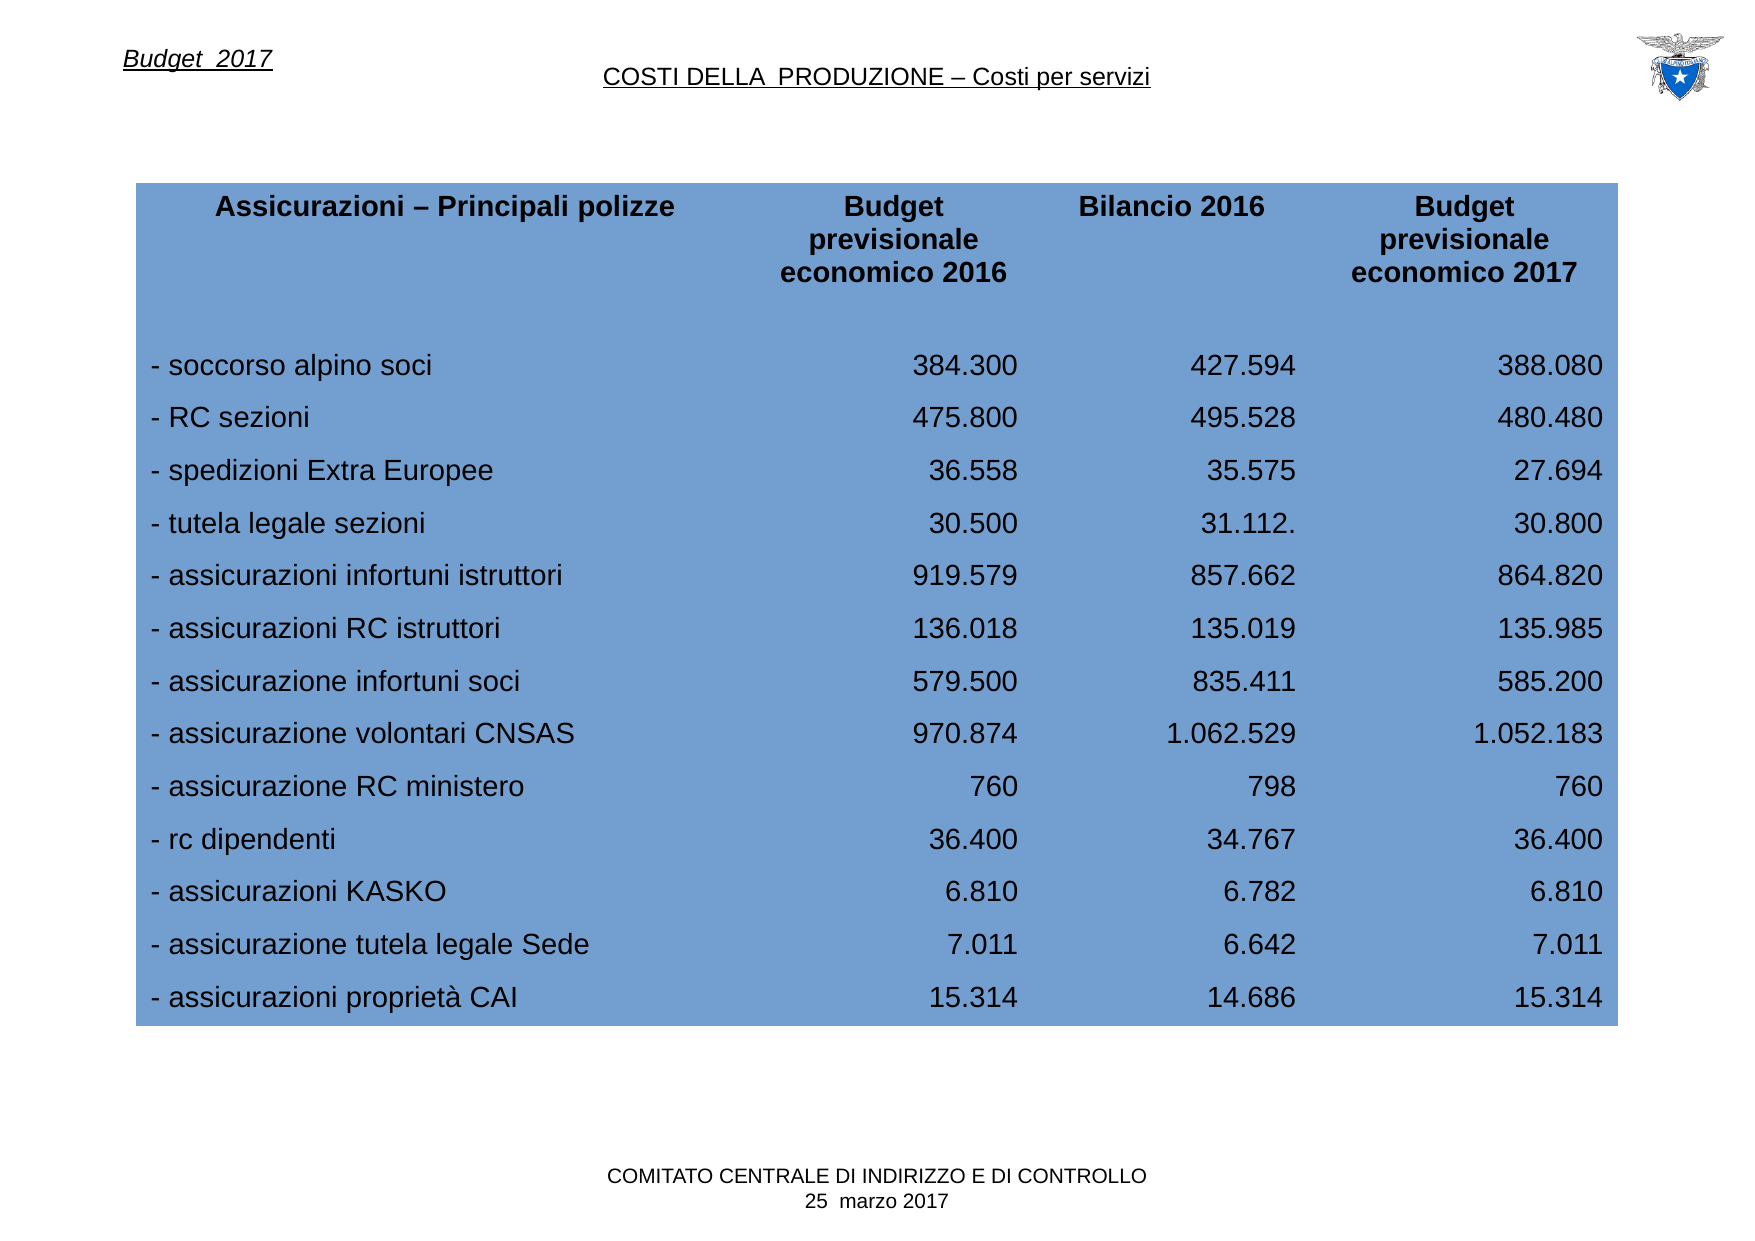

Budget 2017
COSTI DELLA PRODUZIONE – Costi per servizi
| Assicurazioni – Principali polizze | Budget previsionale economico 2016 | Bilancio 2016 | Budget previsionale economico 2017 |
| --- | --- | --- | --- |
| - soccorso alpino soci | 384.300 | 427.594 | 388.080 |
| - RC sezioni | 475.800 | 495.528 | 480.480 |
| - spedizioni Extra Europee | 36.558 | 35.575 | 27.694 |
| - tutela legale sezioni | 30.500 | 31.112. | 30.800 |
| - assicurazioni infortuni istruttori | 919.579 | 857.662 | 864.820 |
| - assicurazioni RC istruttori | 136.018 | 135.019 | 135.985 |
| - assicurazione infortuni soci | 579.500 | 835.411 | 585.200 |
| - assicurazione volontari CNSAS | 970.874 | 1.062.529 | 1.052.183 |
| - assicurazione RC ministero | 760 | 798 | 760 |
| - rc dipendenti | 36.400 | 34.767 | 36.400 |
| - assicurazioni KASKO | 6.810 | 6.782 | 6.810 |
| - assicurazione tutela legale Sede | 7.011 | 6.642 | 7.011 |
| - assicurazioni proprietà CAI | 15.314 | 14.686 | 15.314 |
COMITATO CENTRALE DI INDIRIZZO E DI CONTROLLO
25 marzo 2017